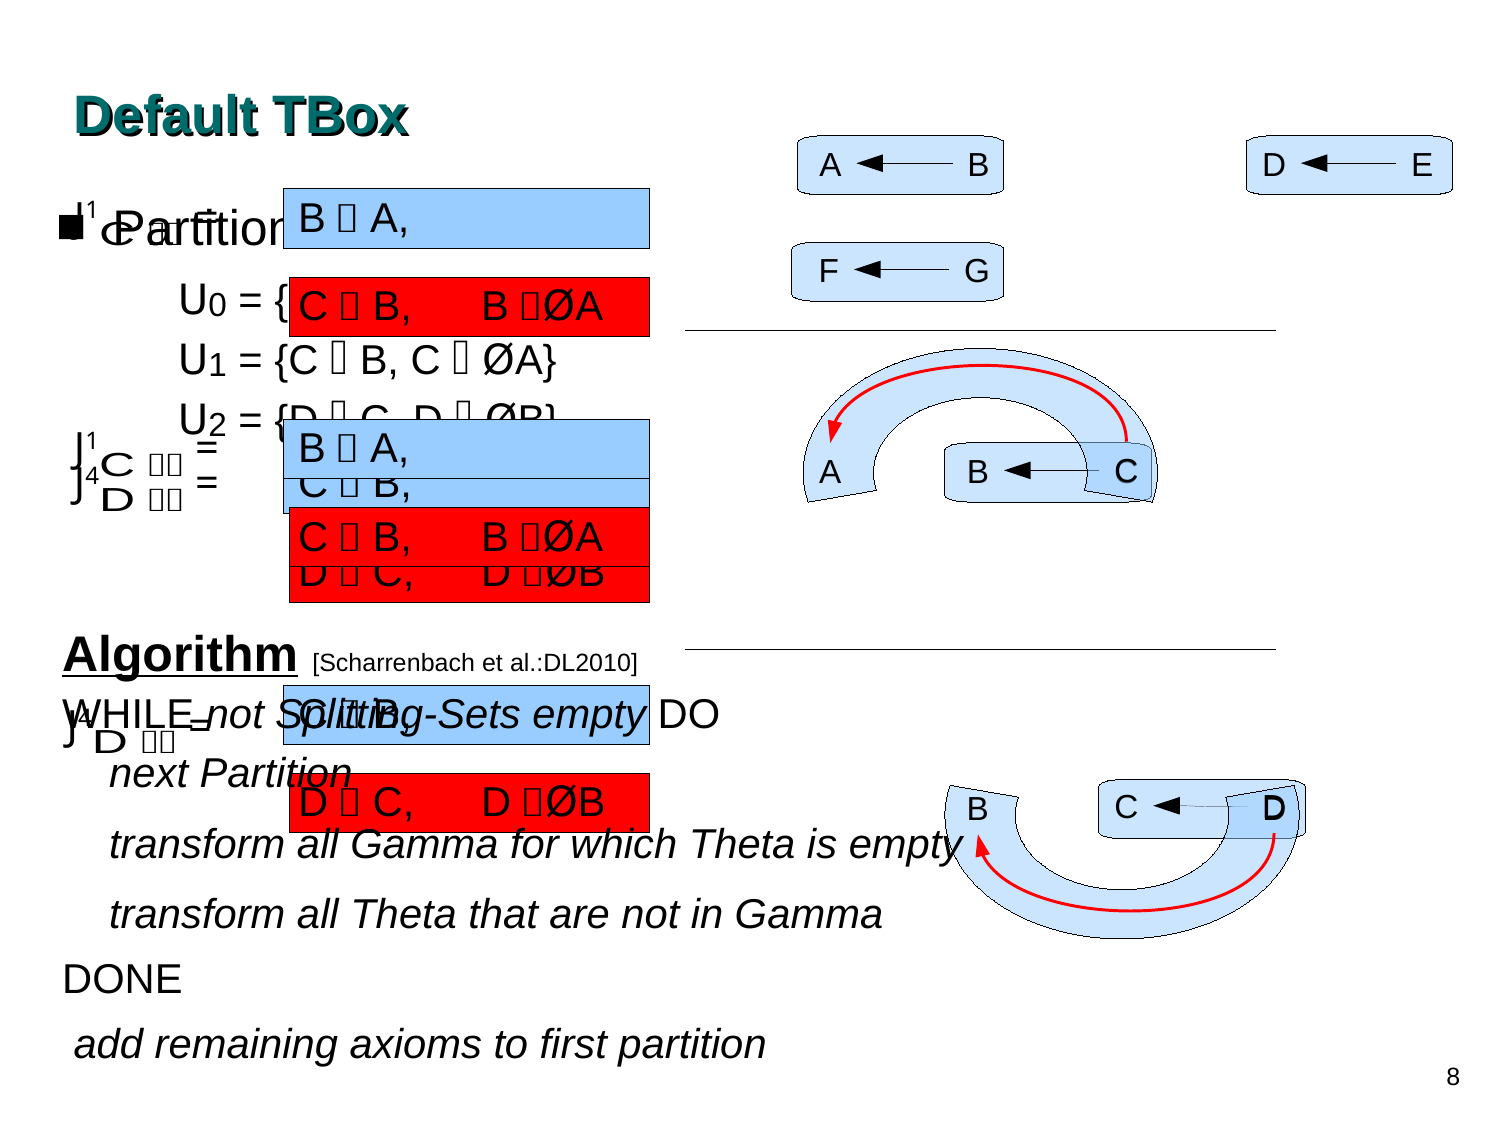

Default TBox
D
E
A
B
J1C  =
B  A,
# Partitions
U0 = {B  A, E  D, G  F}
U1 = {C  B, C  ØA}
U2 = {D  C, D  ØB}
TD = {G  F }
F
G
C  B,
B ØA
C
A
J1C  =
B  A,
B
C
J4D  =
C  B,
C  B,
B ØA
D  C,
D ØB
Algorithm [Scharrenbach et al.:DL2010]
WHILE not Splitting-Sets empty DO
C  B,
J4D  =
next Partition
D  C,
D ØB
D
B
C
D
transform all Gamma for which Theta is empty
transform all Theta that are not in Gamma
DONE
 add remaining axioms to first partition
8